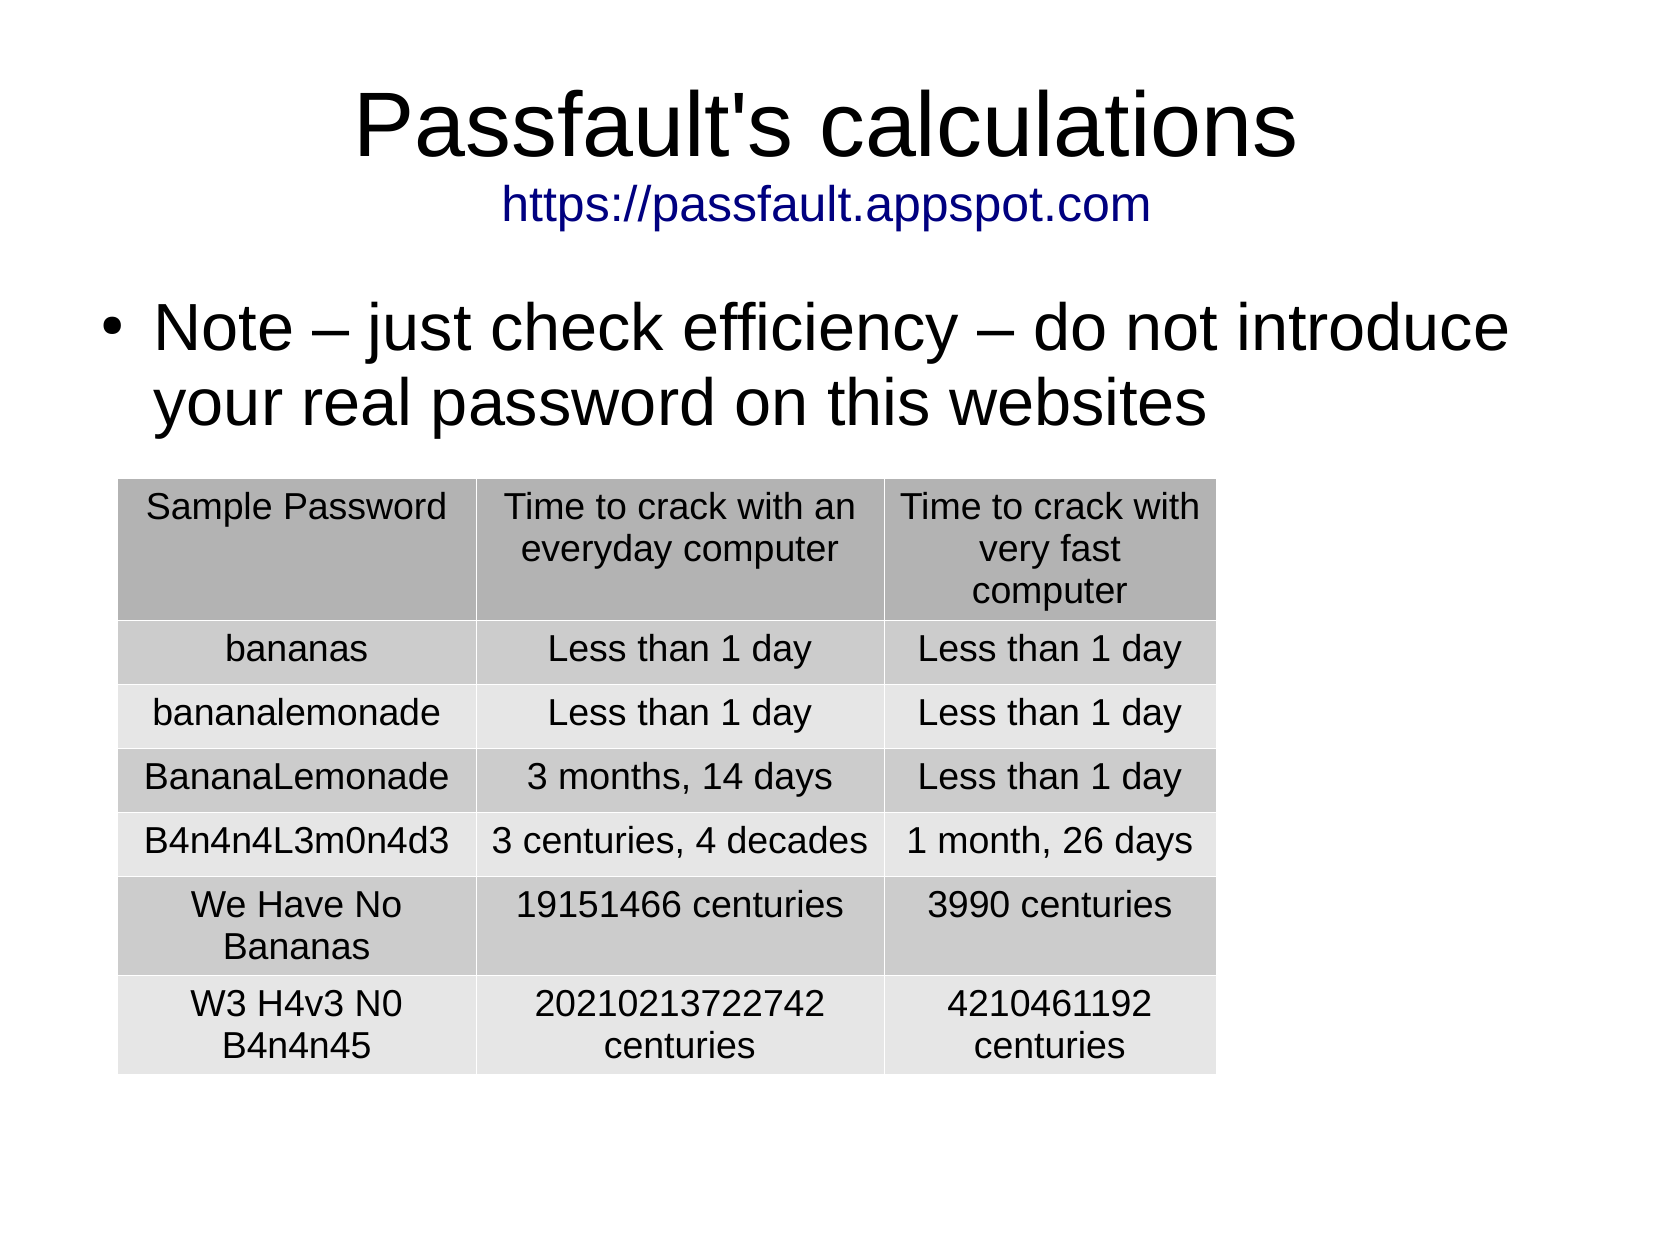

# Passfault's calculations https://passfault.appspot.com
Note – just check efficiency – do not introduce your real password on this websites
| Sample Password | Time to crack with an everyday computer | Time to crack with very fast computer |
| --- | --- | --- |
| bananas | Less than 1 day | Less than 1 day |
| bananalemonade | Less than 1 day | Less than 1 day |
| BananaLemonade | 3 months, 14 days | Less than 1 day |
| B4n4n4L3m0n4d3 | 3 centuries, 4 decades | 1 month, 26 days |
| We Have No Bananas | 19151466 centuries | 3990 centuries |
| W3 H4v3 N0 B4n4n45 | 20210213722742 centuries | 4210461192 centuries |